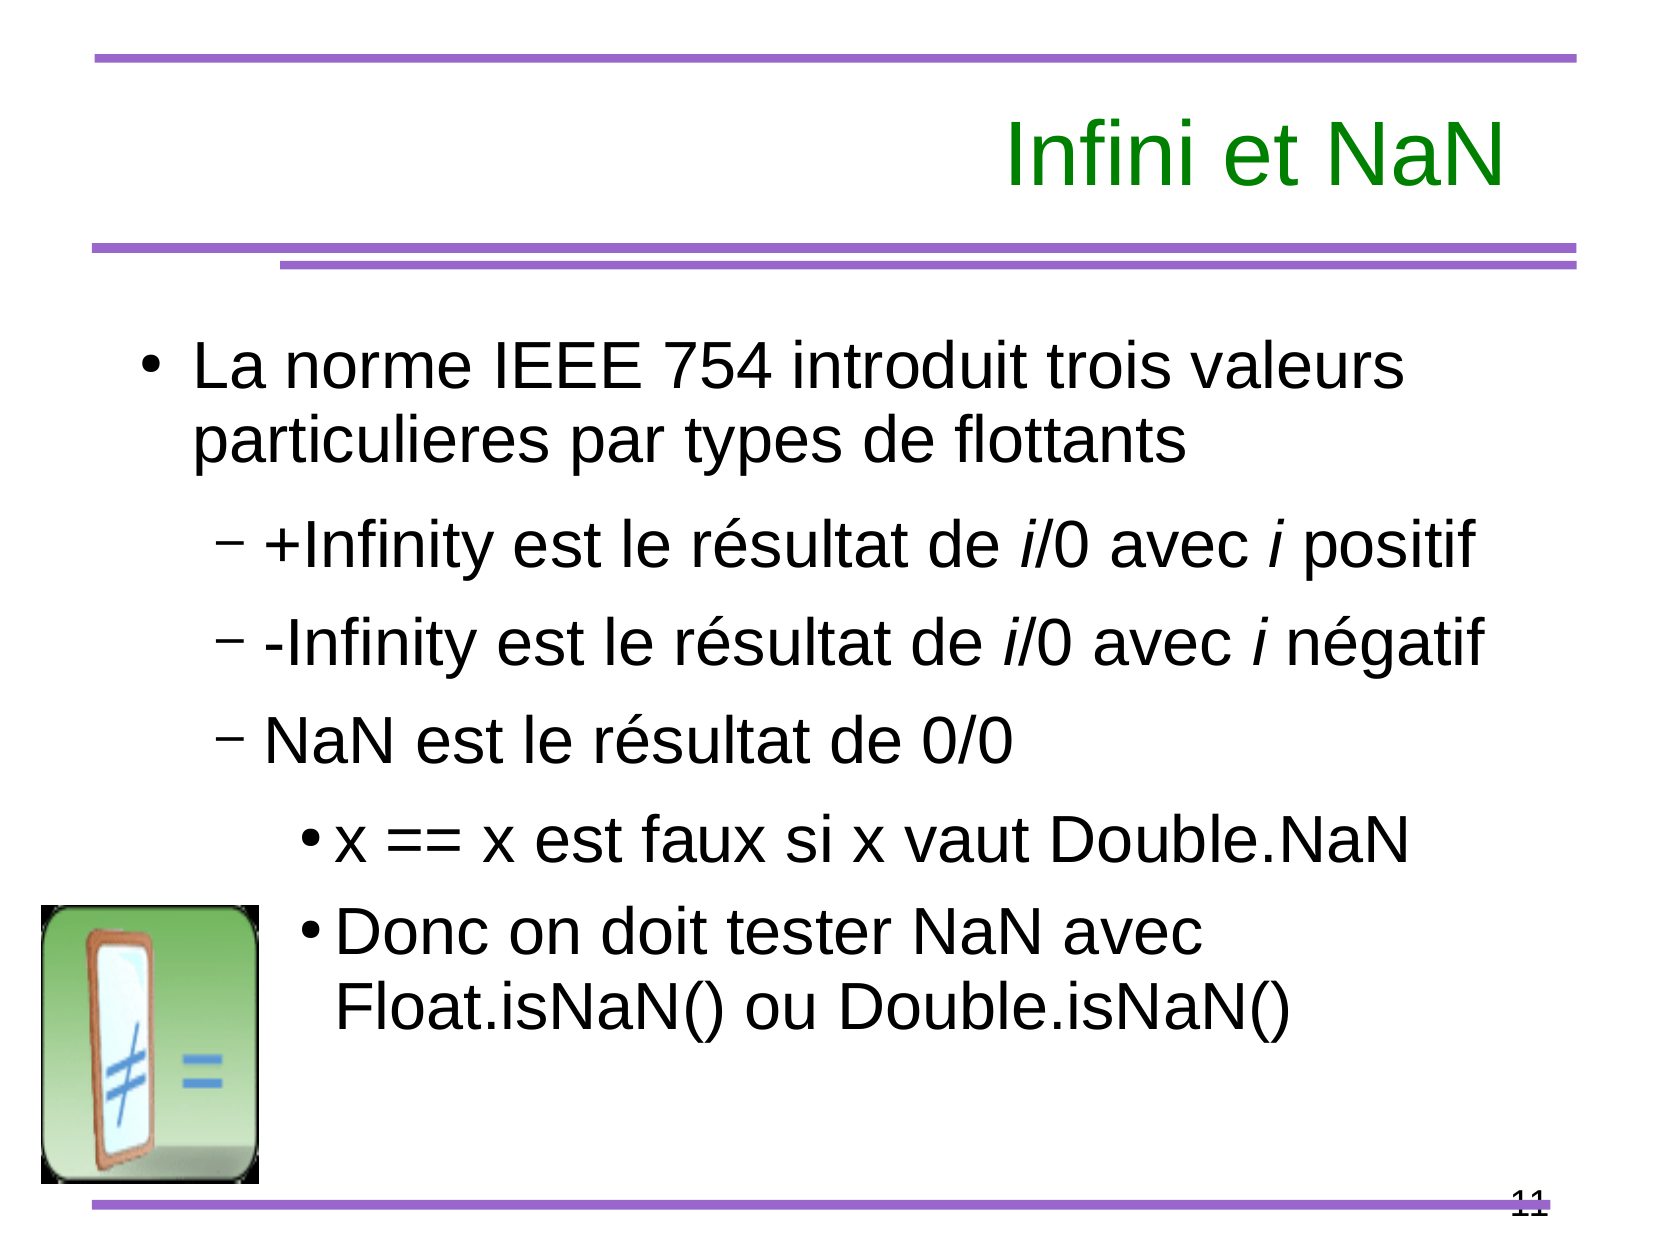

# Infini et NaN
La norme IEEE 754 introduit trois valeurs particulieres par types de flottants
+Infinity est le résultat de i/0 avec i positif
-Infinity est le résultat de i/0 avec i négatif
NaN est le résultat de 0/0
x == x est faux si x vaut Double.NaN
Donc on doit tester NaN avec Float.isNaN() ou Double.isNaN()